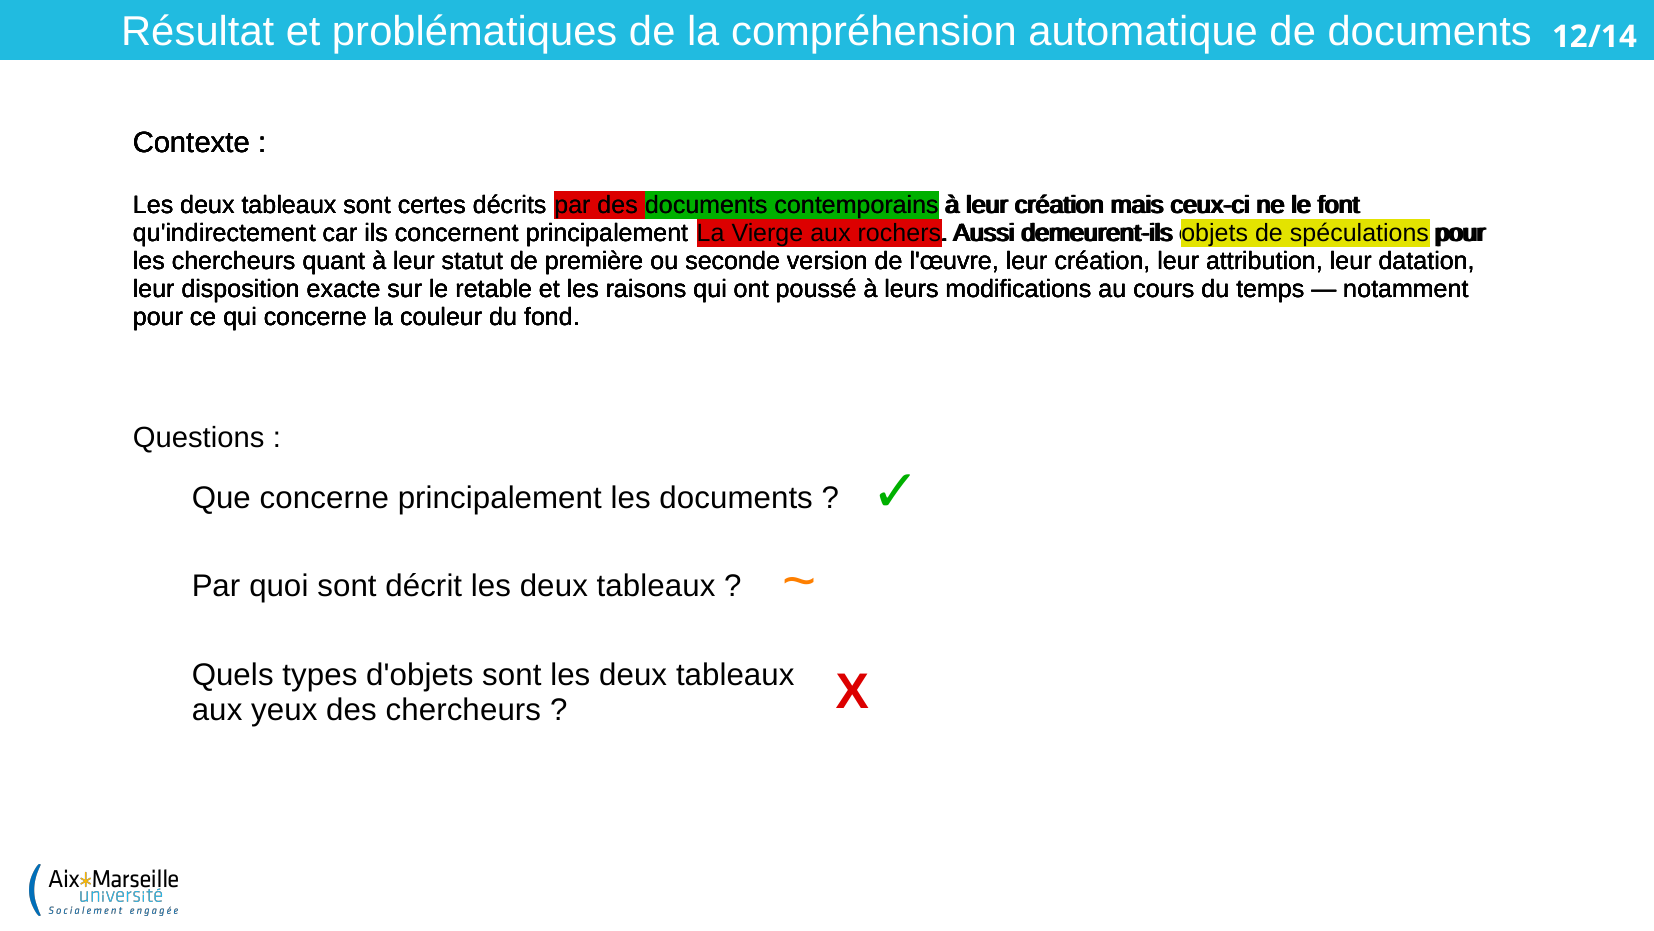

Résultat et problématiques de la compréhension automatique de documents
12/14
Contexte :
Les deux tableaux sont certes décrits par des documents contemporains à leur création mais ceux-ci ne le font qu'indirectement car ils concernent principalement La Vierge aux rochers. Aussi demeurent-ils objets de spéculations pour les chercheurs quant à leur statut de première ou seconde version de l'œuvre, leur création, leur attribution, leur datation, leur disposition exacte sur le retable et les raisons qui ont poussé à leurs modifications au cours du temps — notamment pour ce qui concerne la couleur du fond.
Contexte :
Les deux tableaux sont certes décrits par des documents contemporains à leur création mais ceux-ci ne le font qu'indirectement car ils concernent principalement La Vierge aux rochers. Aussi demeurent-ils objets de spéculations pour les chercheurs quant à leur statut de première ou seconde version de l'œuvre, leur création, leur attribution, leur datation, leur disposition exacte sur le retable et les raisons qui ont poussé à leurs modifications au cours du temps — notamment pour ce qui concerne la couleur du fond.
Contexte :
Les deux tableaux sont certes décrits par des documents contemporains à leur création mais ceux-ci ne le font qu'indirectement car ils concernent principalement La Vierge aux rochers. Aussi demeurent-ils objets de spéculations pour les chercheurs quant à leur statut de première ou seconde version de l'œuvre, leur création, leur attribution, leur datation, leur disposition exacte sur le retable et les raisons qui ont poussé à leurs modifications au cours du temps — notamment pour ce qui concerne la couleur du fond.
Contexte :
Les deux tableaux sont certes décrits par des documents contemporains à leur création mais ceux-ci ne le font qu'indirectement car ils concernent principalement La Vierge aux rochers. Aussi demeurent-ils objets de spéculations pour les chercheurs quant à leur statut de première ou seconde version de l'œuvre, leur création, leur attribution, leur datation, leur disposition exacte sur le retable et les raisons qui ont poussé à leurs modifications au cours du temps — notamment pour ce qui concerne la couleur du fond.
Questions :
✓
Que concerne principalement les documents ?
~
Par quoi sont décrit les deux tableaux ?
Quels types d'objets sont les deux tableaux aux yeux des chercheurs ?
X